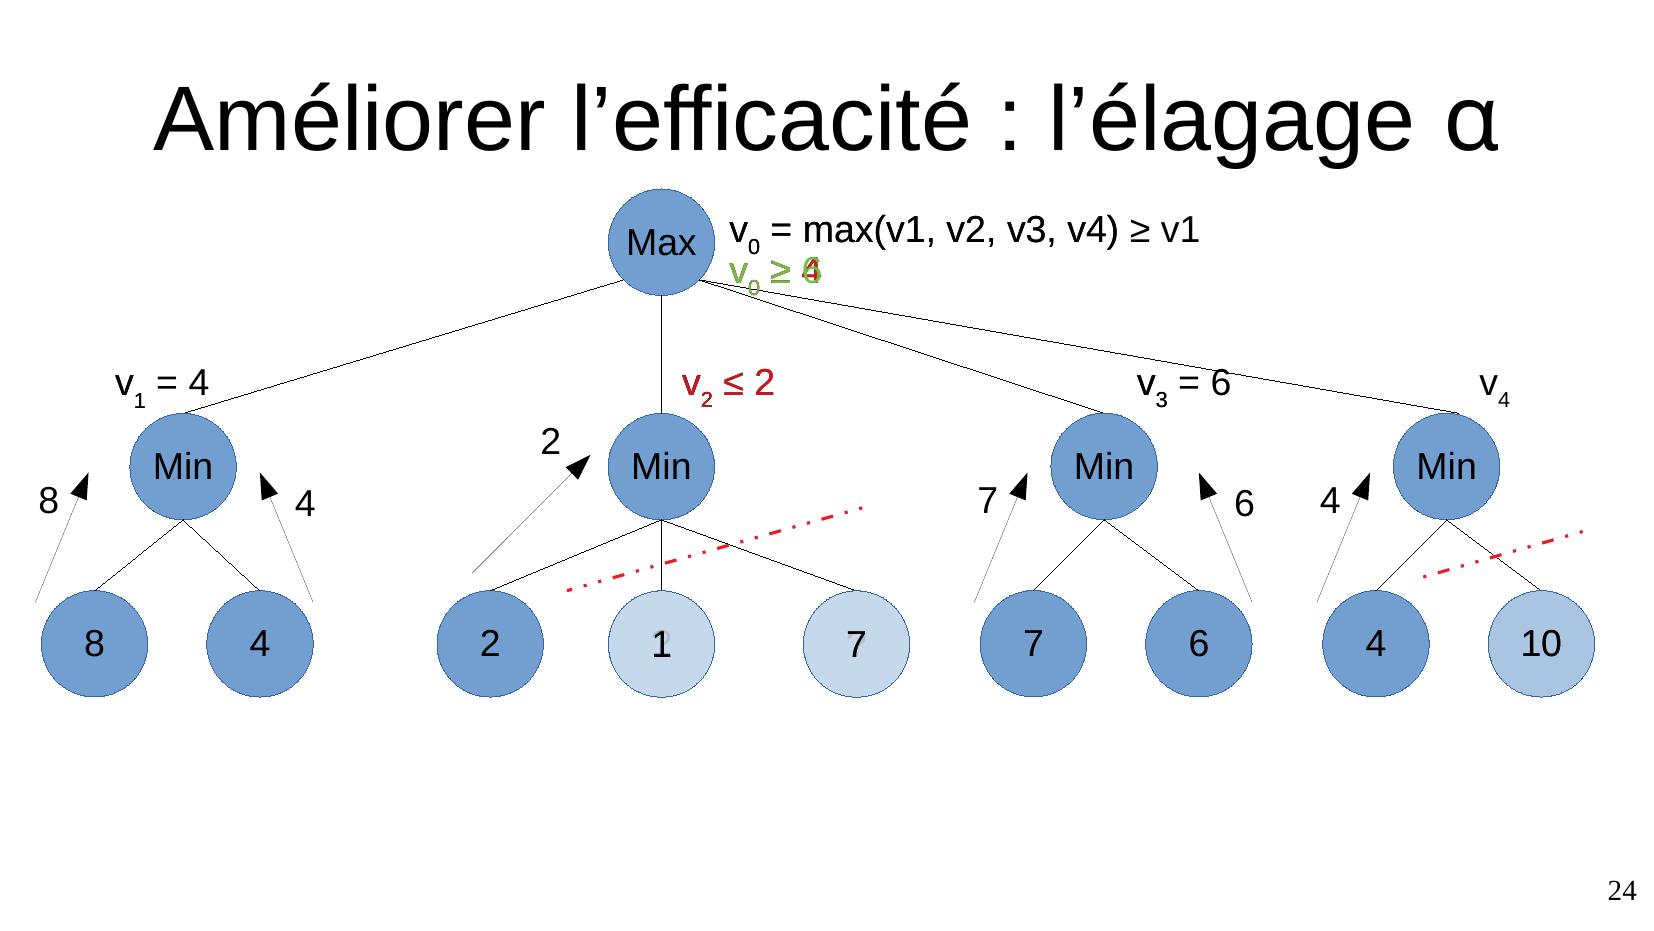

# Améliorer l’efficacité : l’élagage α
Max
v0 = max(v1, v2, v3, v4) ≥ v1
v0 = max(v1, v2, v3, v4)
v0 ≥ 4
v0 ≥ 4
v0 ≥ 6
v2 ≤ 2
v2
v2 ≤ 2
v3
v3 = 6
v4
v1 = 4
v1
Min
7
6
Min
4
10
Min
8
4
Min
2
?
?
2
8
4
7
6
4
10
10
1
1
7
7
24